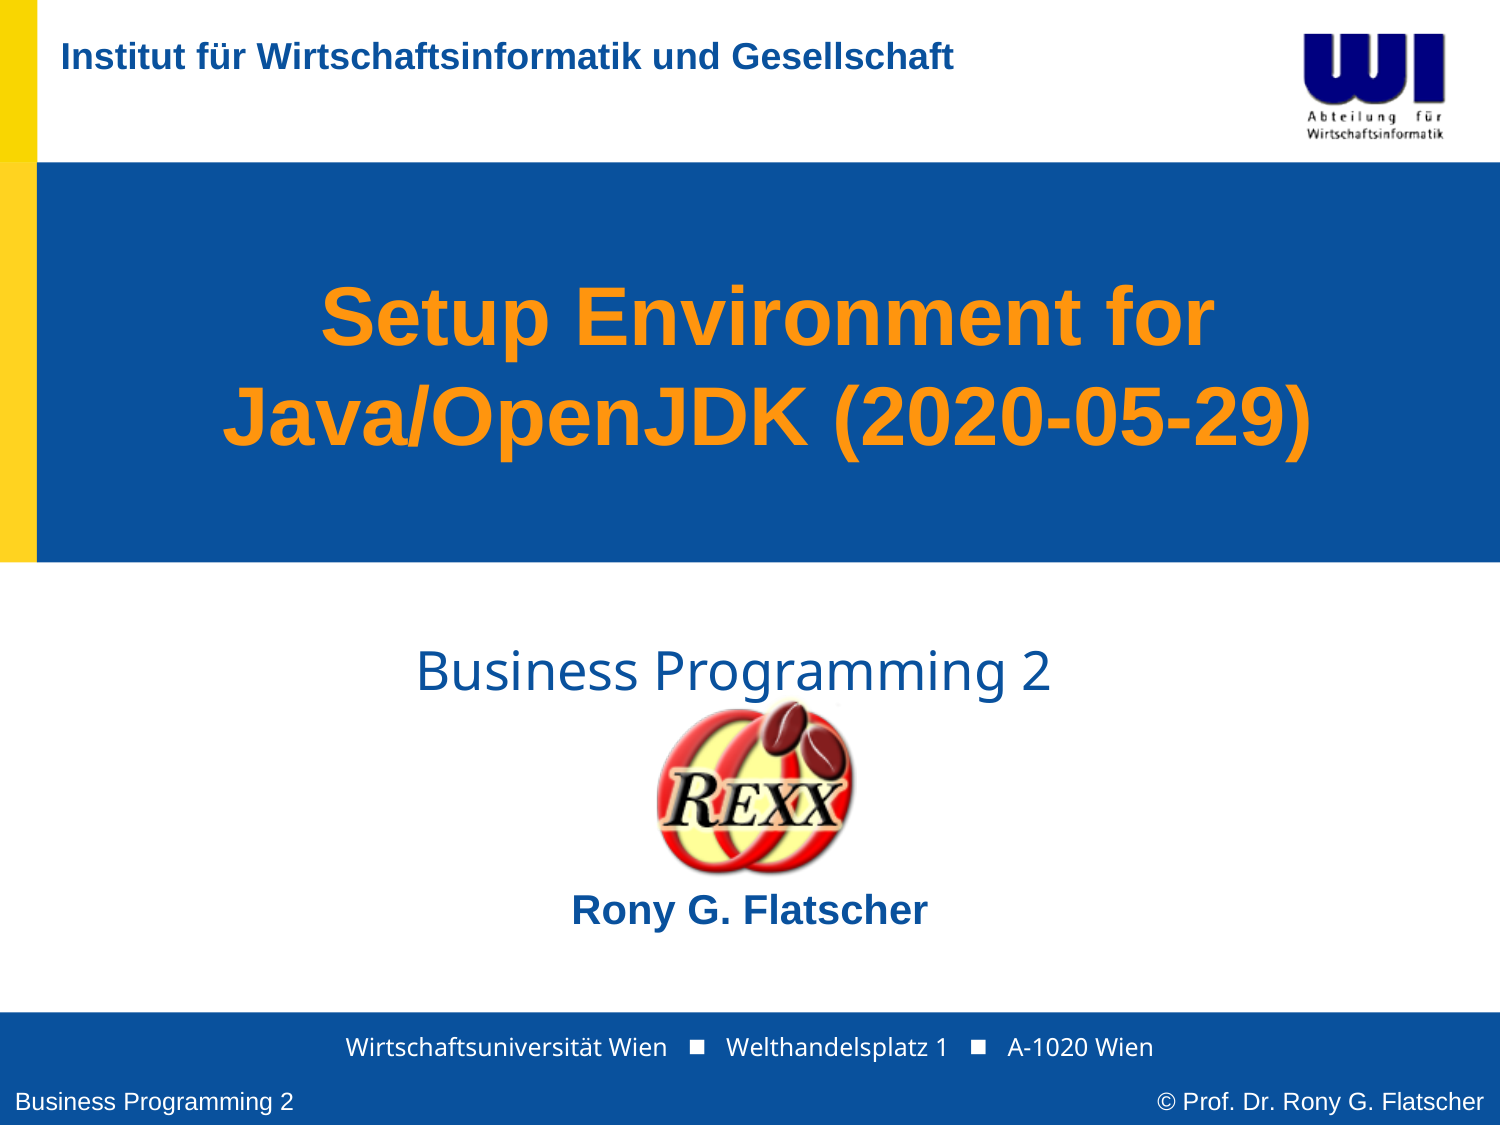

# Setup Environment for Java/OpenJDK (2020-05-29)
Business Programming 2